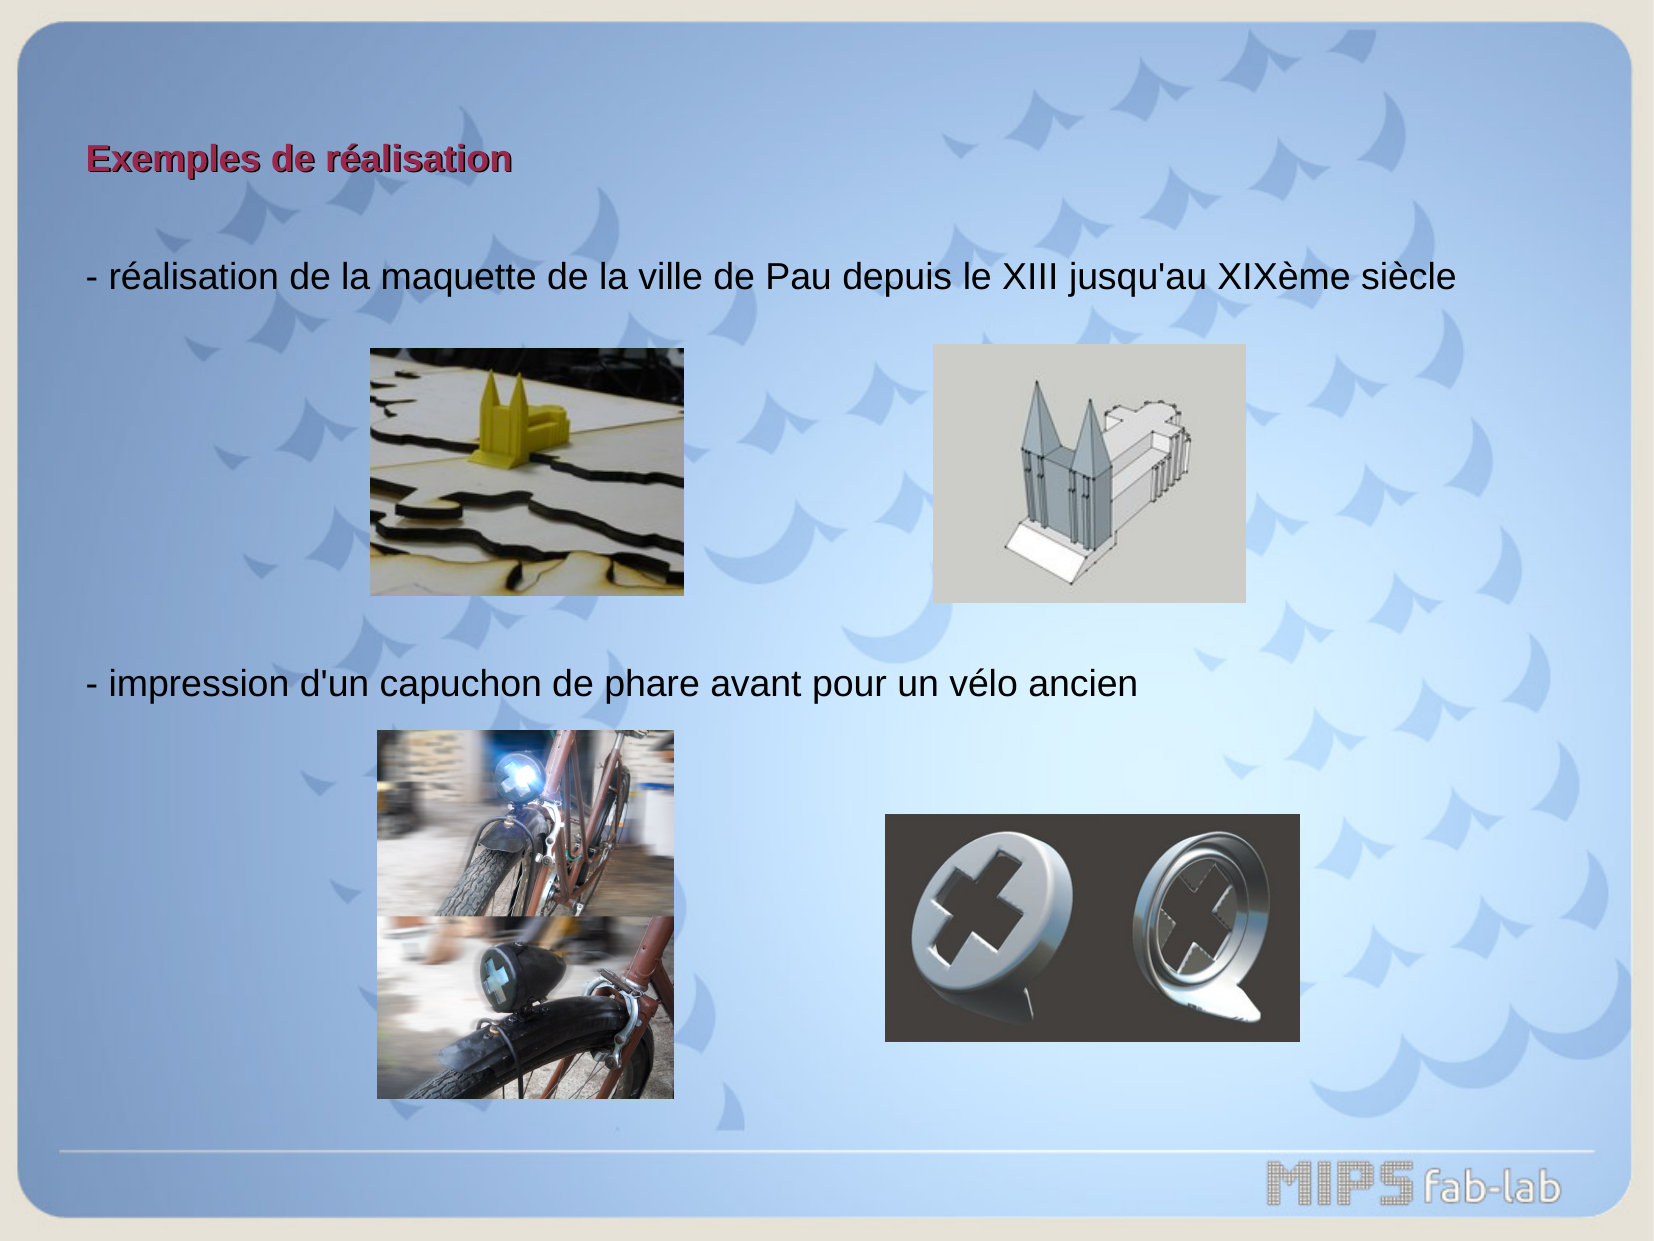

Exemples de réalisation
- réalisation de la maquette de la ville de Pau depuis le XIII jusqu'au XIXème siècle
- impression d'un capuchon de phare avant pour un vélo ancien